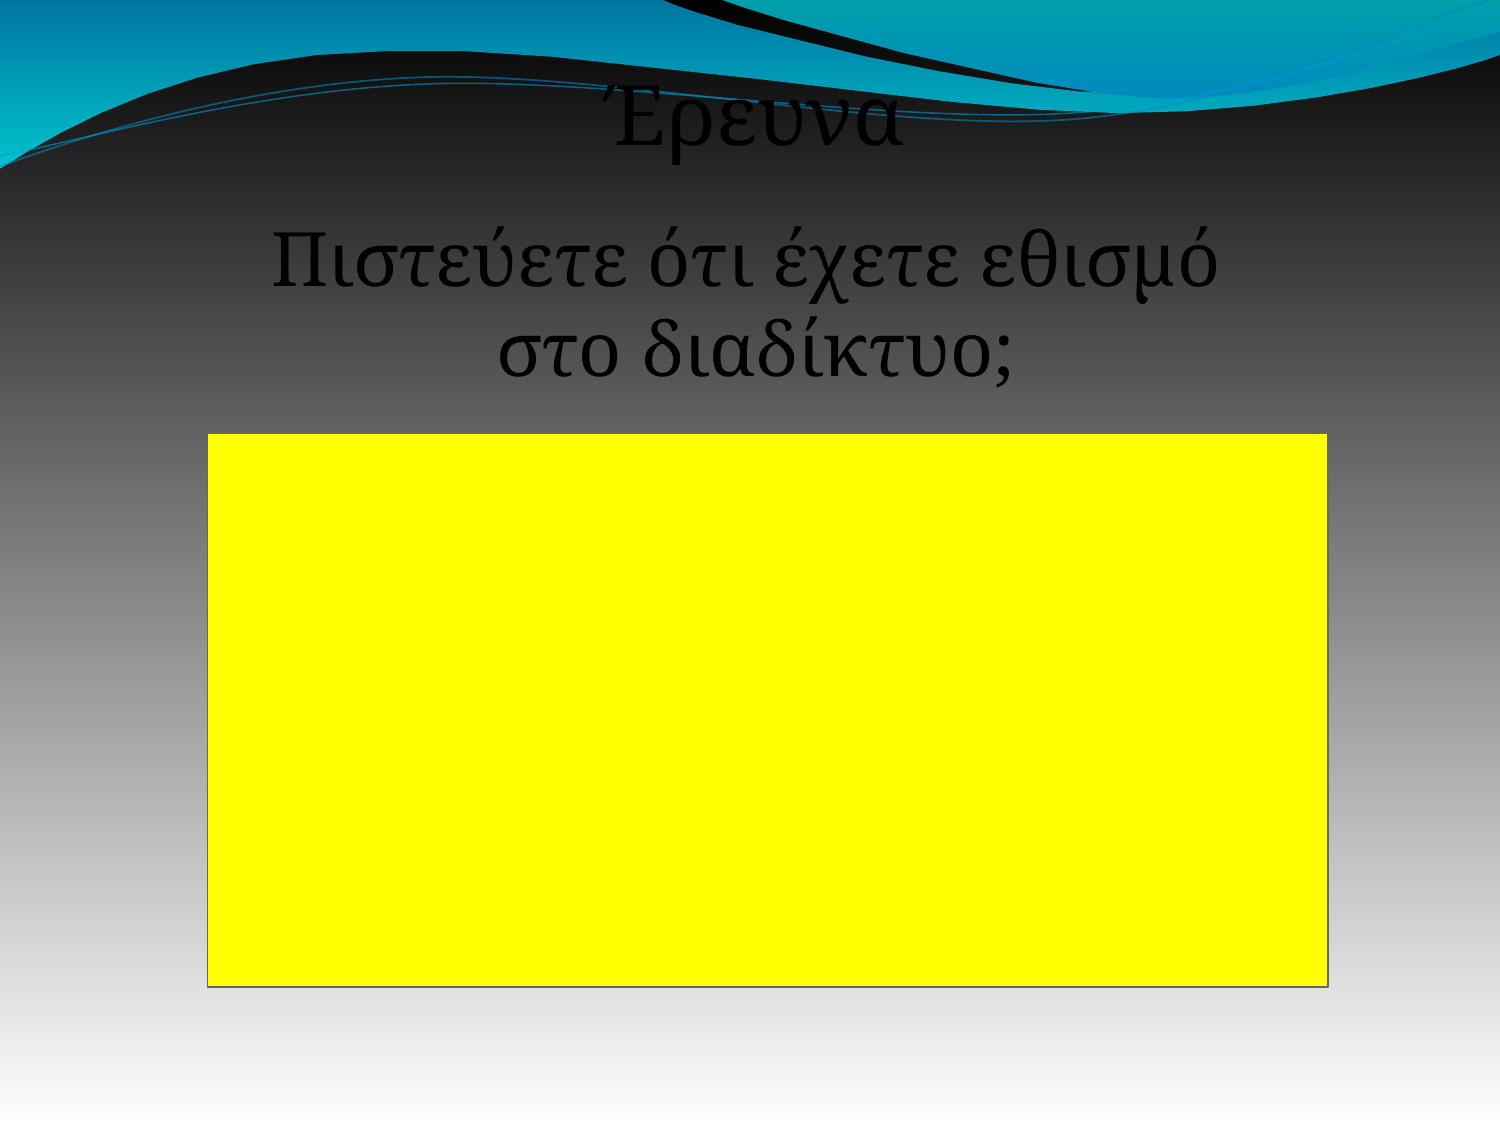

Έρευνα
Πιστεύετε ότι έχετε εθισμό
στο διαδίκτυο;
### Chart
| Category | |
|---|---|